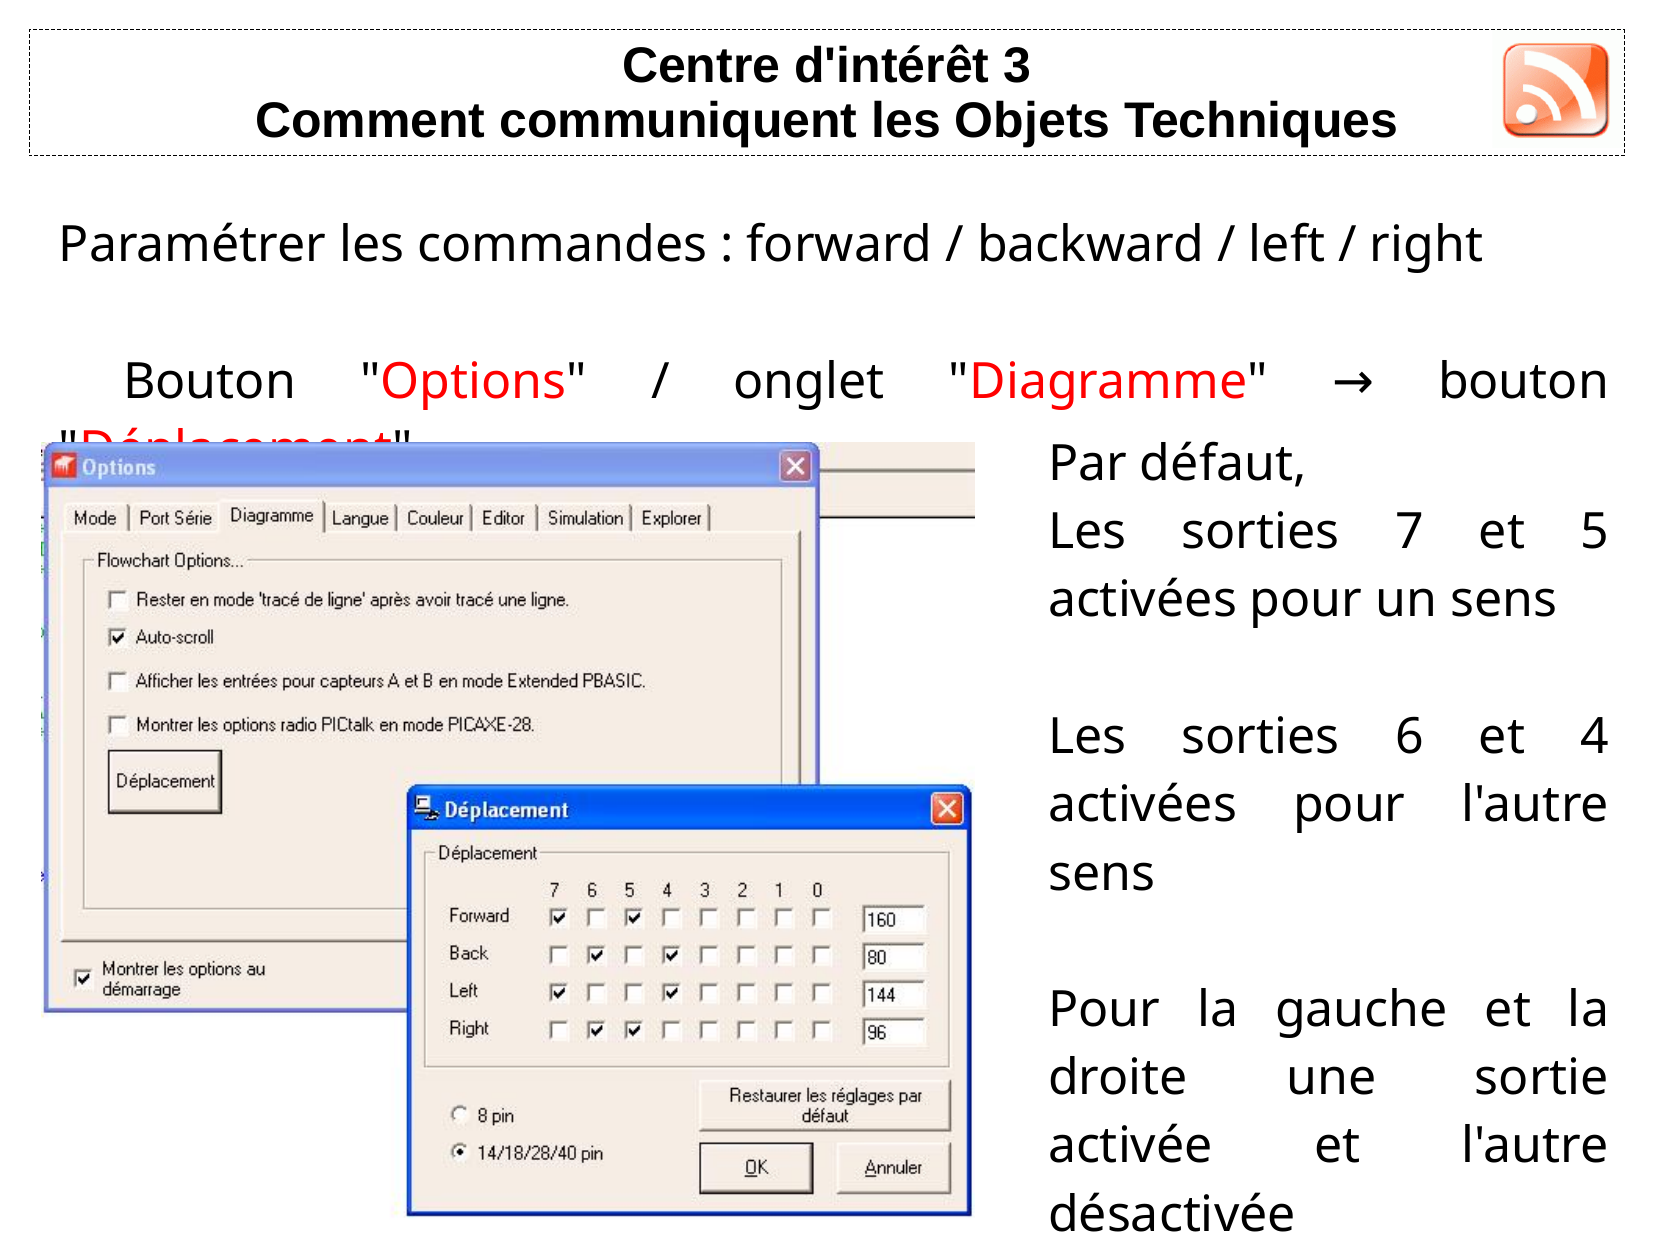

Centre d'intérêt 3
Comment communiquent les Objets Techniques
Paramétrer les commandes : forward / backward / left / right
 Bouton "Options" / onglet "Diagramme" → bouton "Déplacement"
Par défaut,
Les sorties 7 et 5 activées pour un sens
Les sorties 6 et 4 activées pour l'autre sens
Pour la gauche et la droite une sortie activée et l'autre désactivée